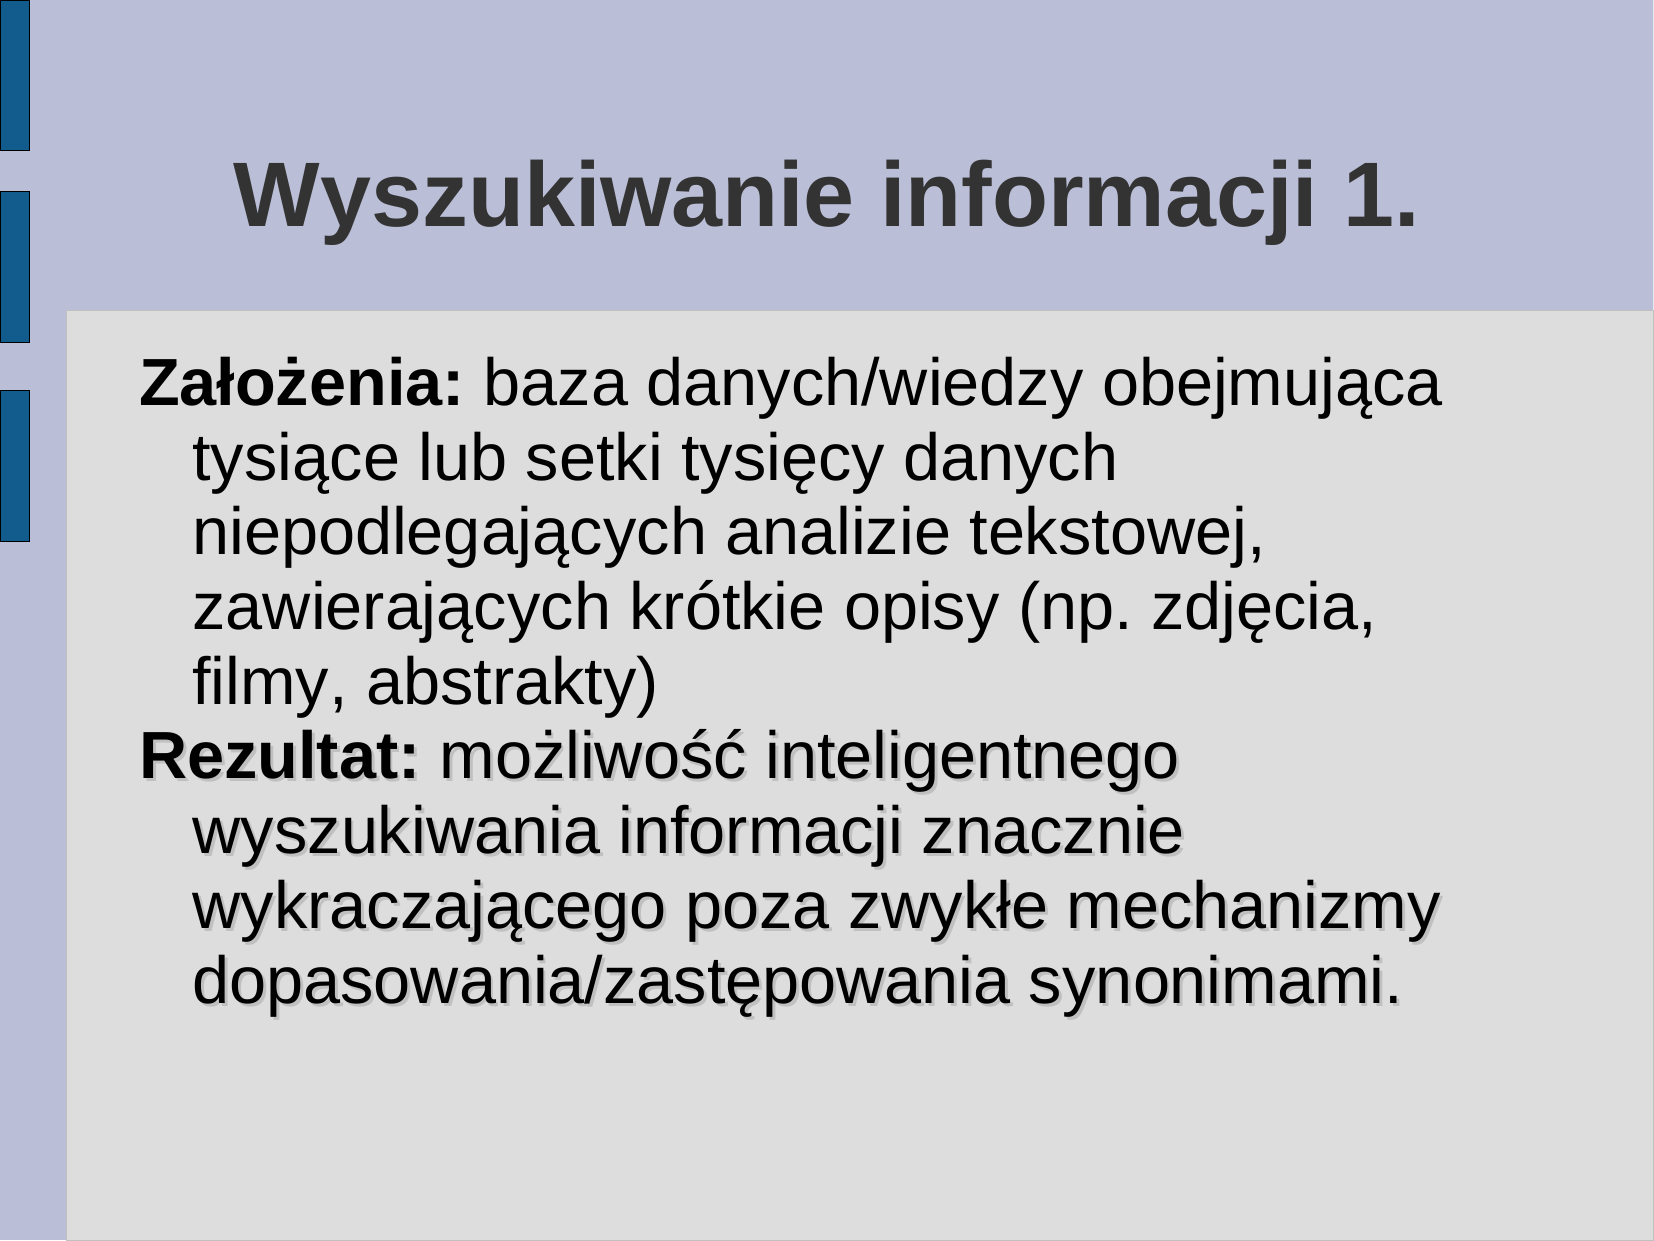

# Wyszukiwanie informacji 1.
Założenia: baza danych/wiedzy obejmująca tysiące lub setki tysięcy danych niepodlegających analizie tekstowej, zawierających krótkie opisy (np. zdjęcia, filmy, abstrakty)
Rezultat: możliwość inteligentnego wyszukiwania informacji znacznie wykraczającego poza zwykłe mechanizmy dopasowania/zastępowania synonimami.